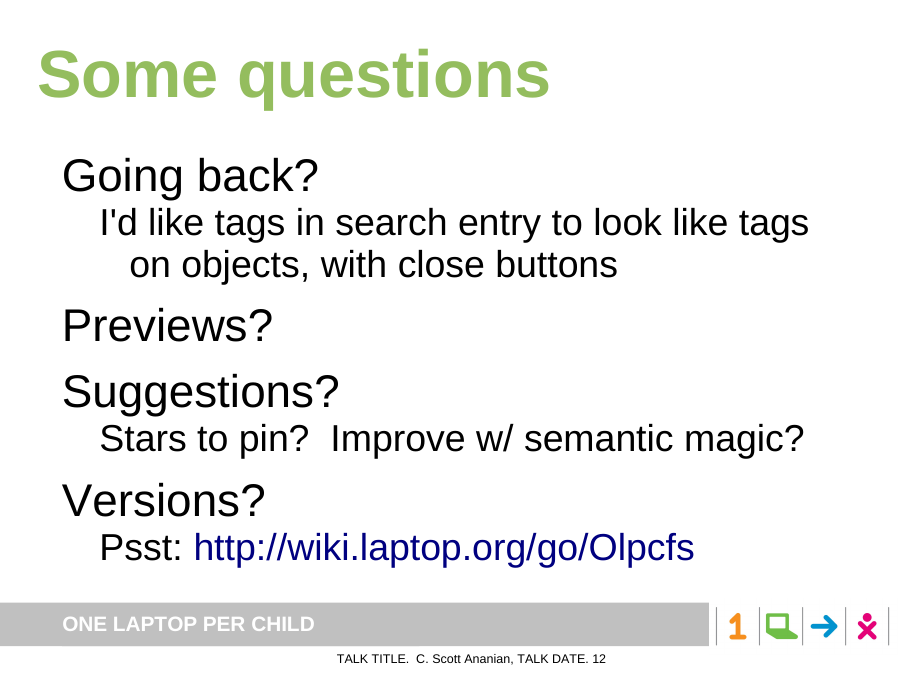

# Some questions
Going back?
I'd like tags in search entry to look like tags on objects, with close buttons
Previews?
Suggestions?
Stars to pin? Improve w/ semantic magic?
Versions?
Psst: http://wiki.laptop.org/go/Olpcfs